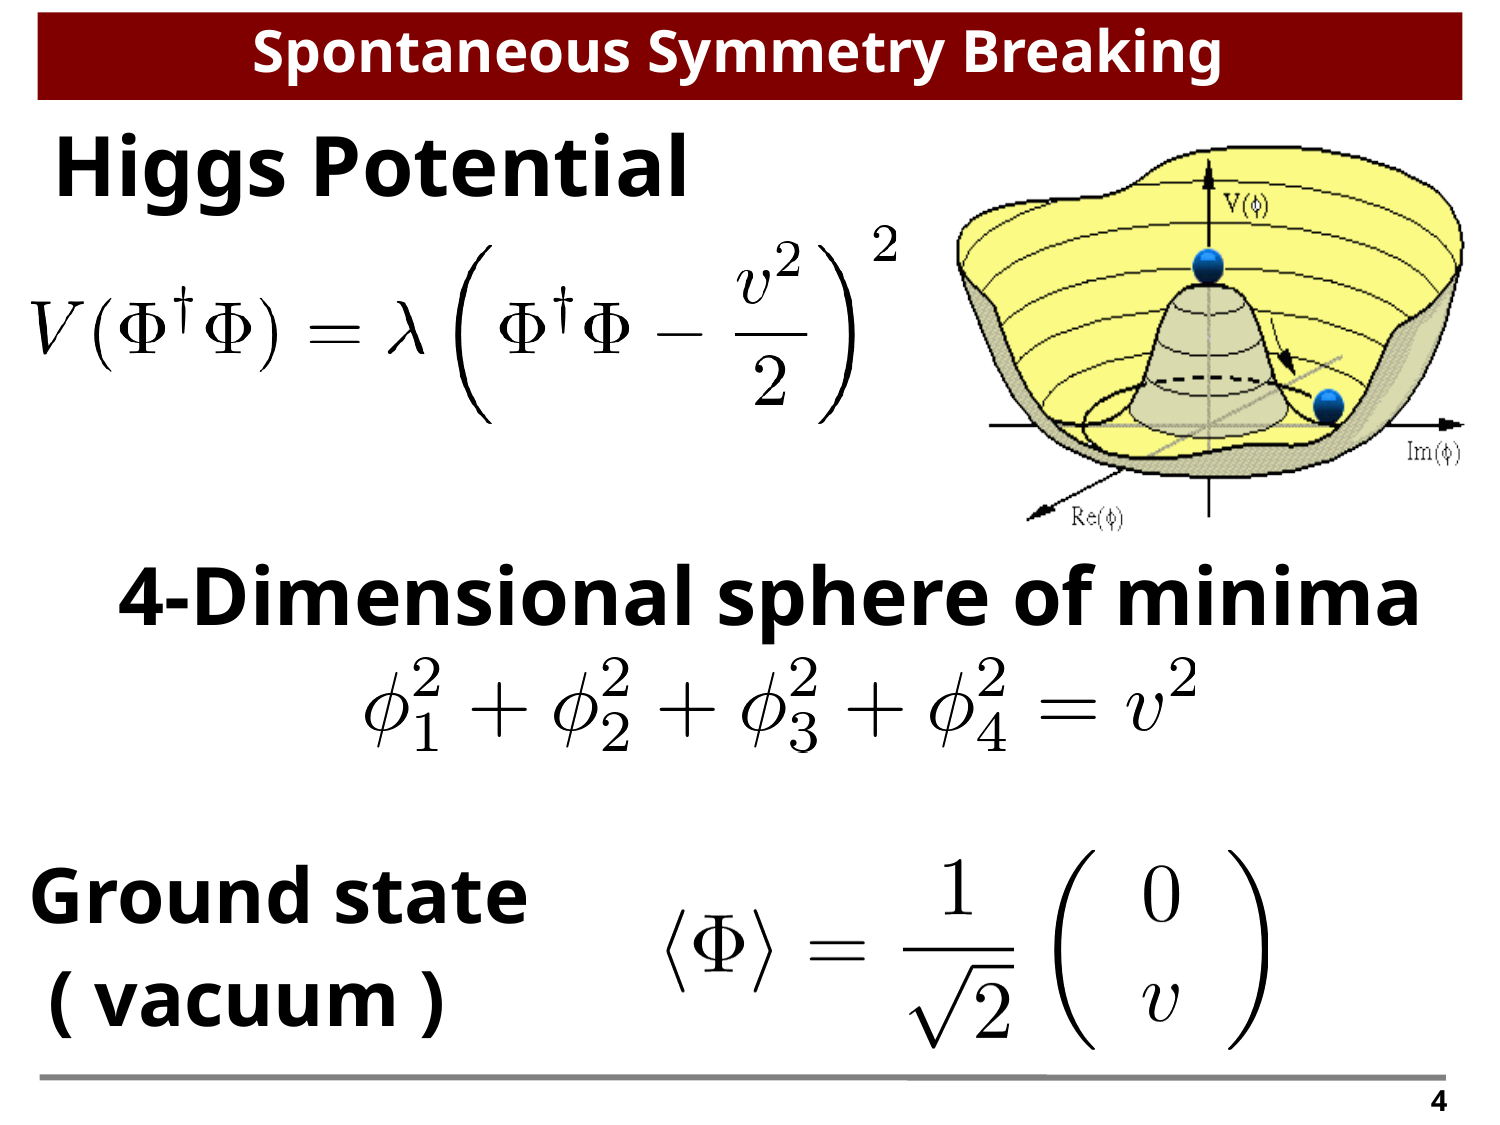

# Spontaneous Symmetry Breaking
Higgs Potential
4-Dimensional sphere of minima
Ground state
 ( vacuum )